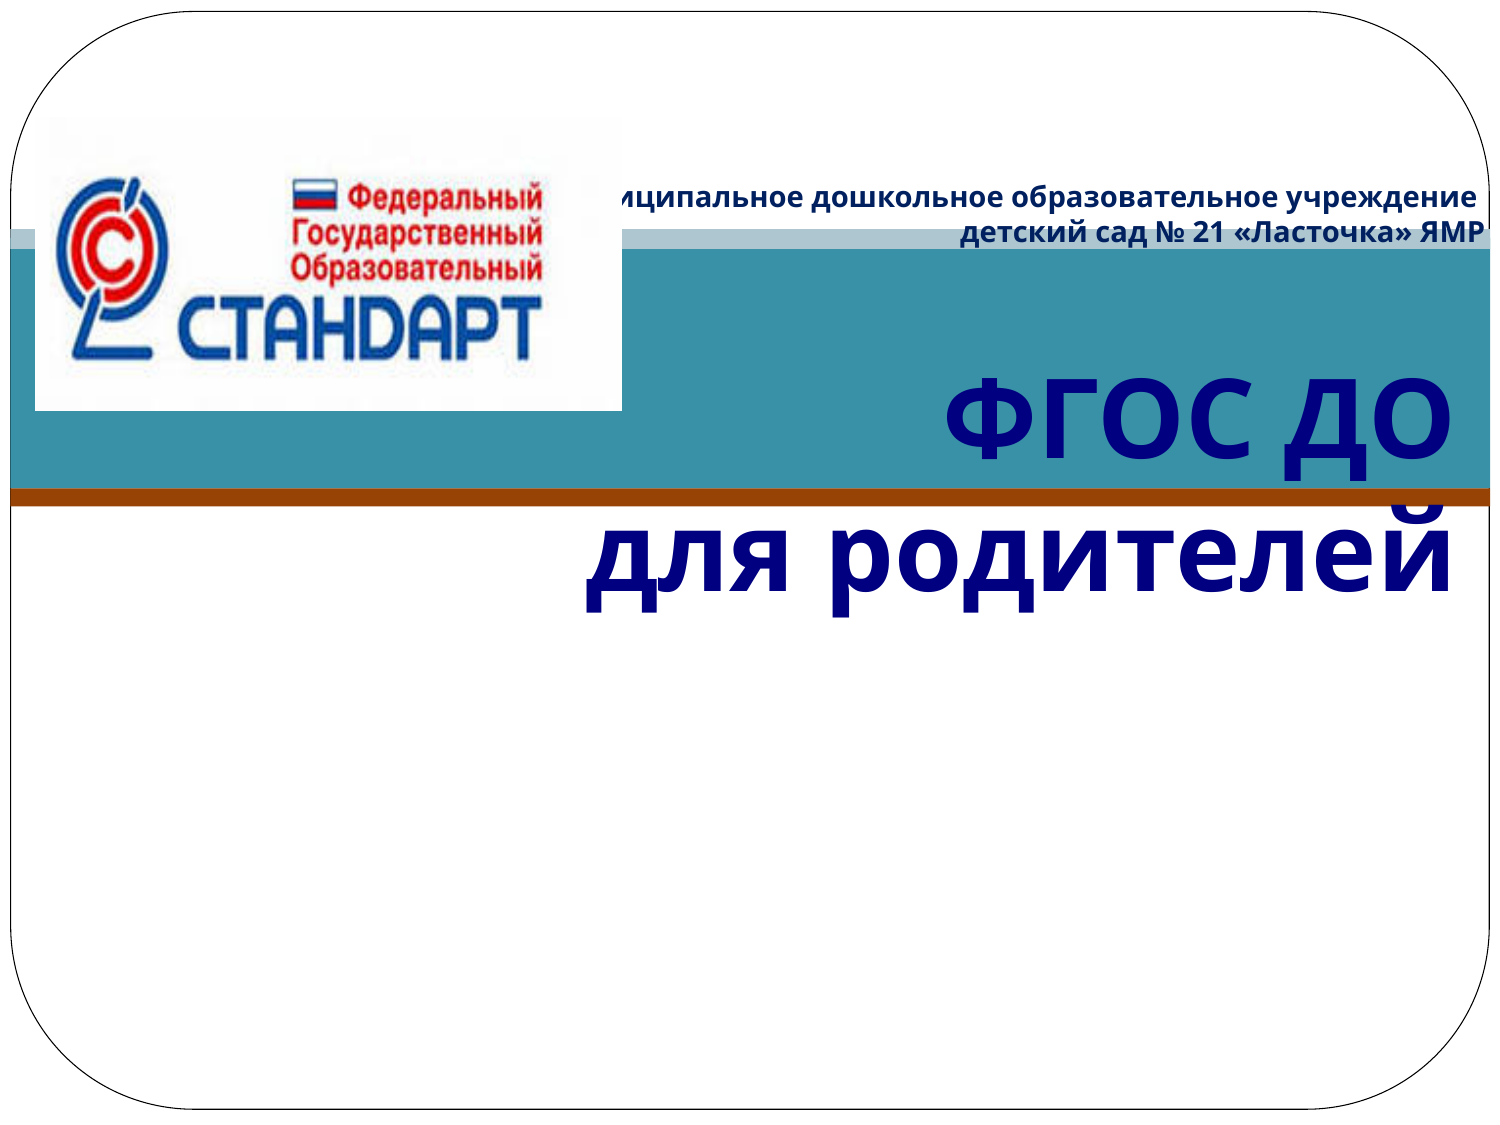

муниципальное дошкольное образовательное учреждение
детский сад № 21 «Ласточка» ЯМР
ФГОС ДО
для родителей
#